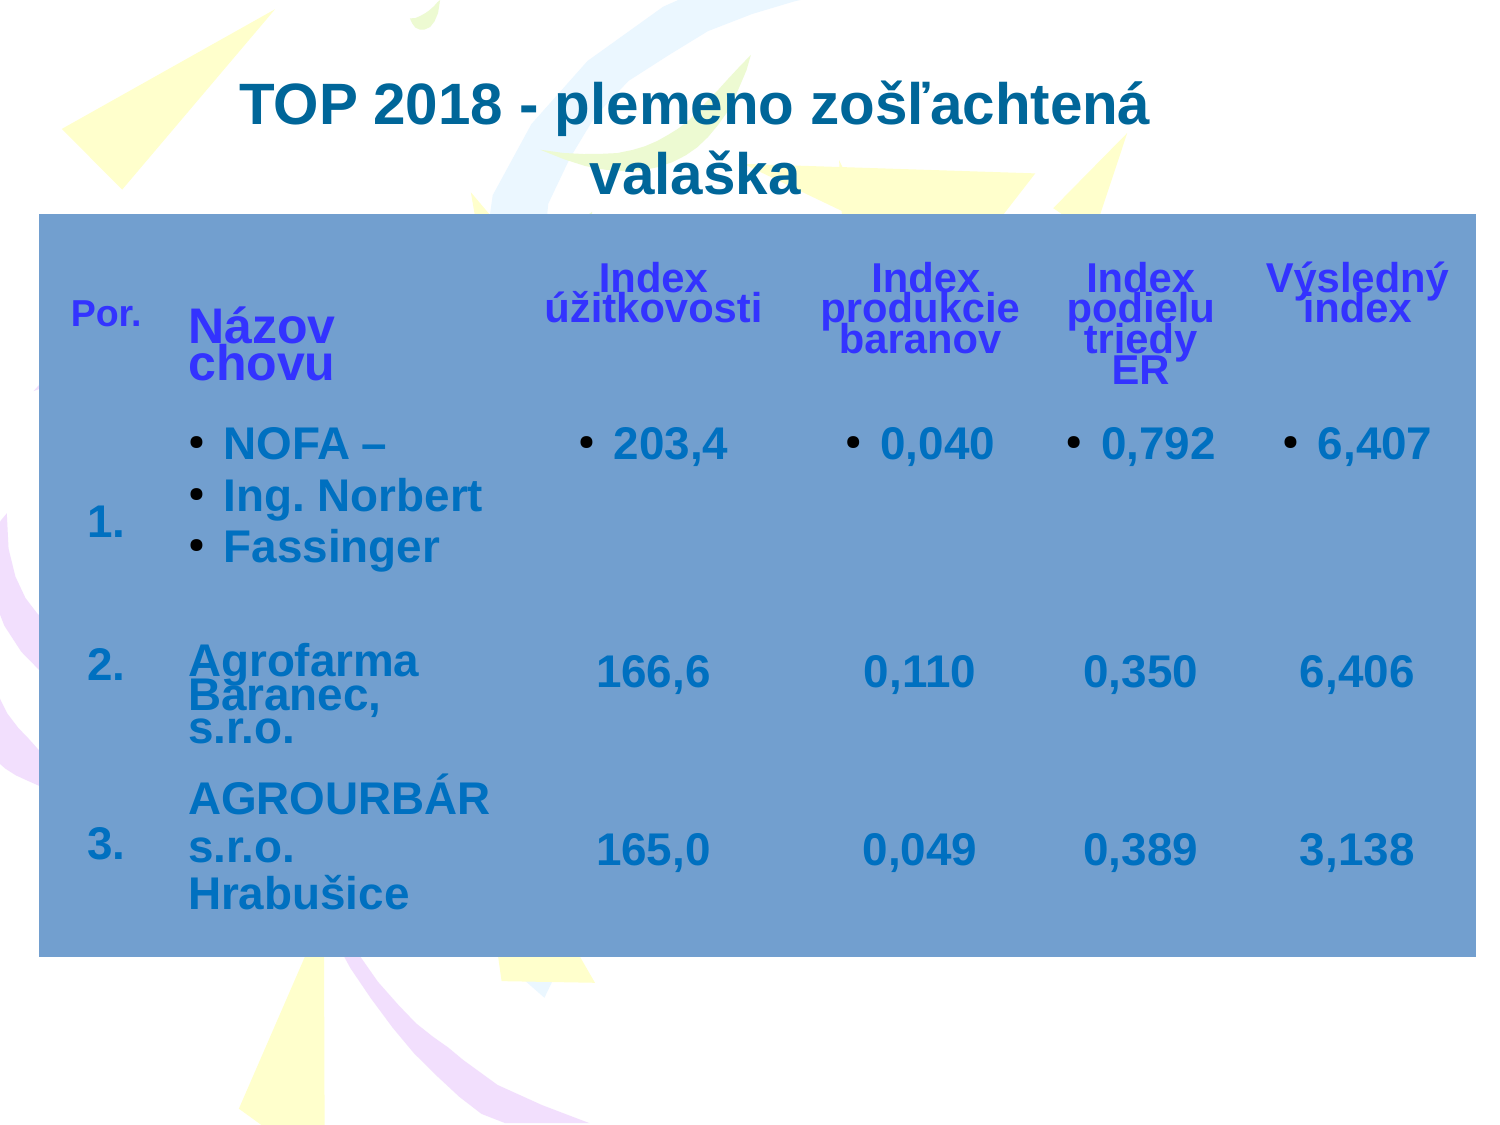

TOP 2018 - plemeno zošľachtená valaška
| Por. | Názov chovu | Index úžitkovosti | Index produkcie baranov | Index podielu triedy ER | Výsledný index |
| --- | --- | --- | --- | --- | --- |
| 1. | NOFA – Ing. Norbert Fassinger | 203,4 | 0,040 | 0,792 | 6,407 |
| 2. | Agrofarma Baranec, s.r.o. | 166,6 | 0,110 | 0,350 | 6,406 |
| 3. | AGROURBÁR s.r.o. Hrabušice | 165,0 | 0,049 | 0,389 | 3,138 |